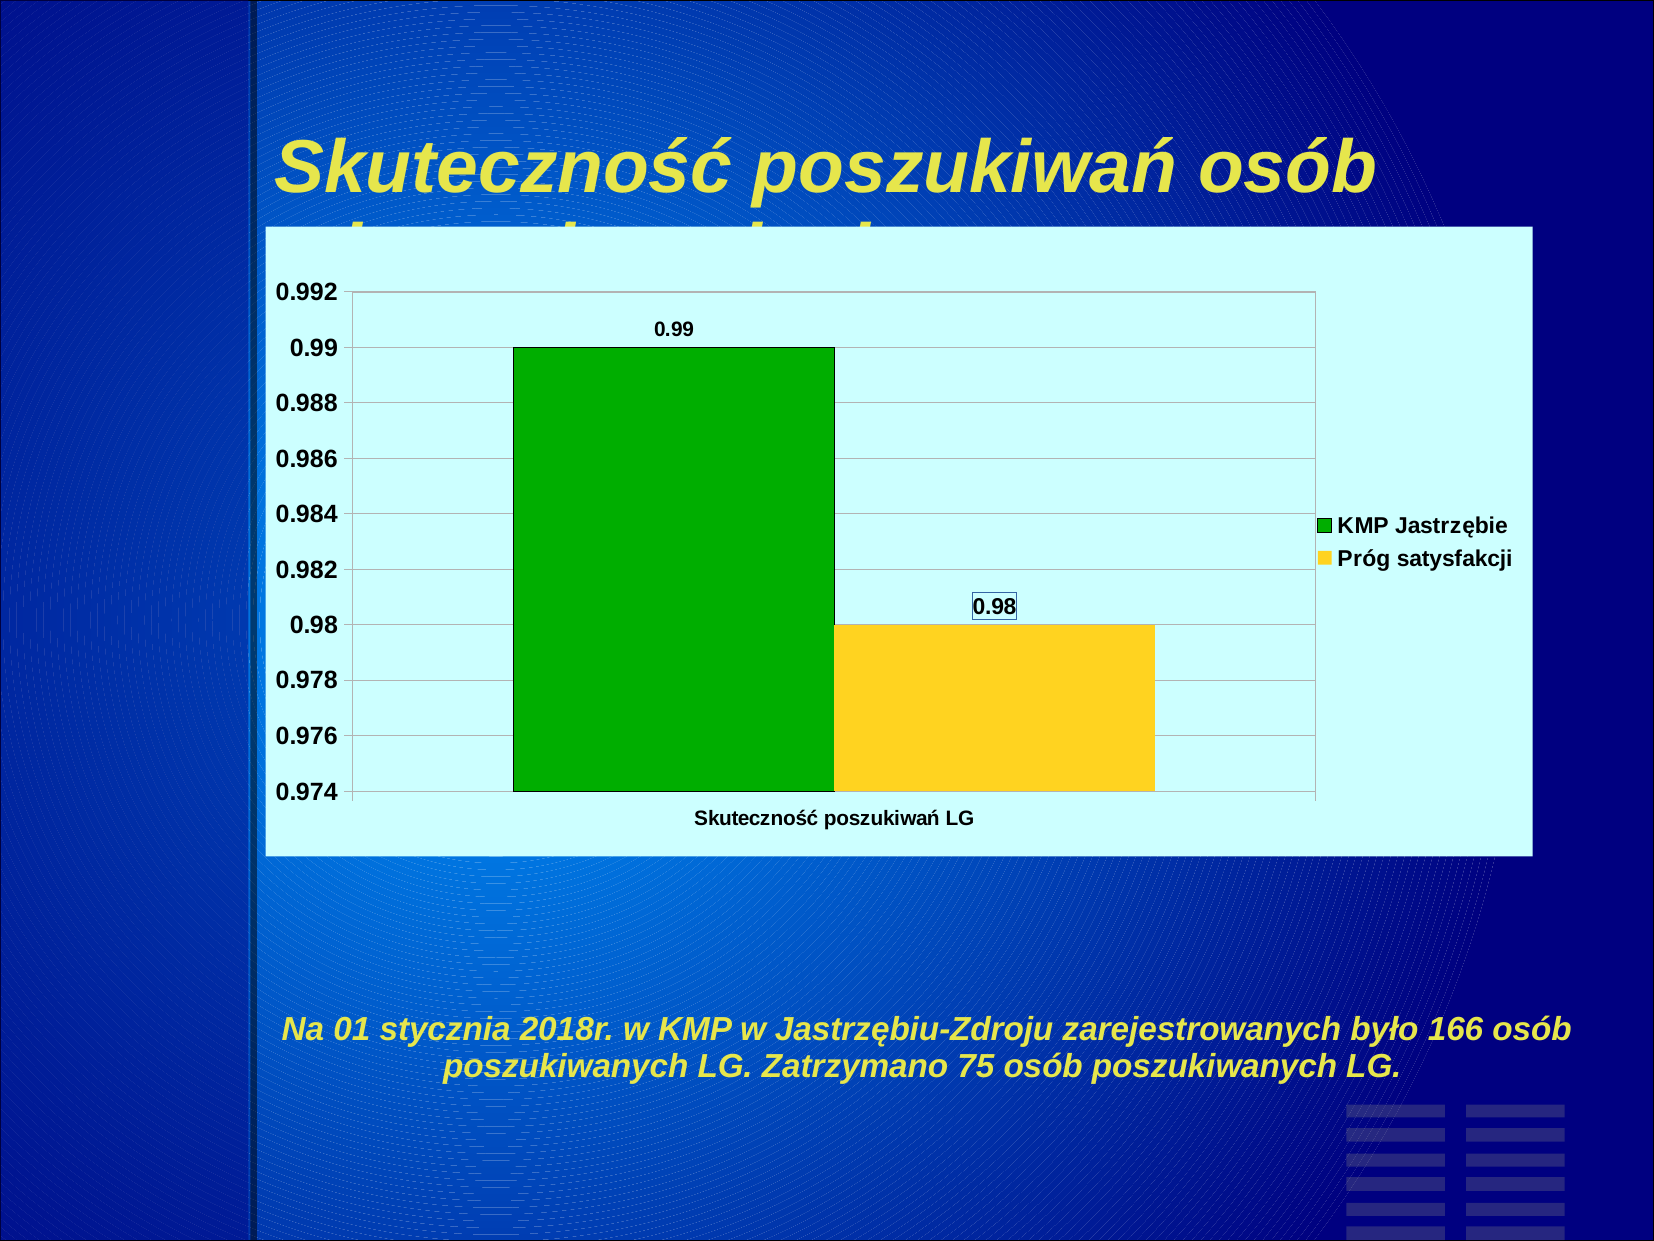

# Skuteczność poszukiwań osób ukrywających się (List Gończy)
### Chart
| Category | KMP Jastrzębie | Próg satysfakcji |
|---|---|---|
| Skuteczność poszukiwań LG | 0.99 | 0.98 |Na 01 stycznia 2018r. w KMP w Jastrzębiu-Zdroju zarejestrowanych było 166 osób poszukiwanych LG. Zatrzymano 75 osób poszukiwanych LG.